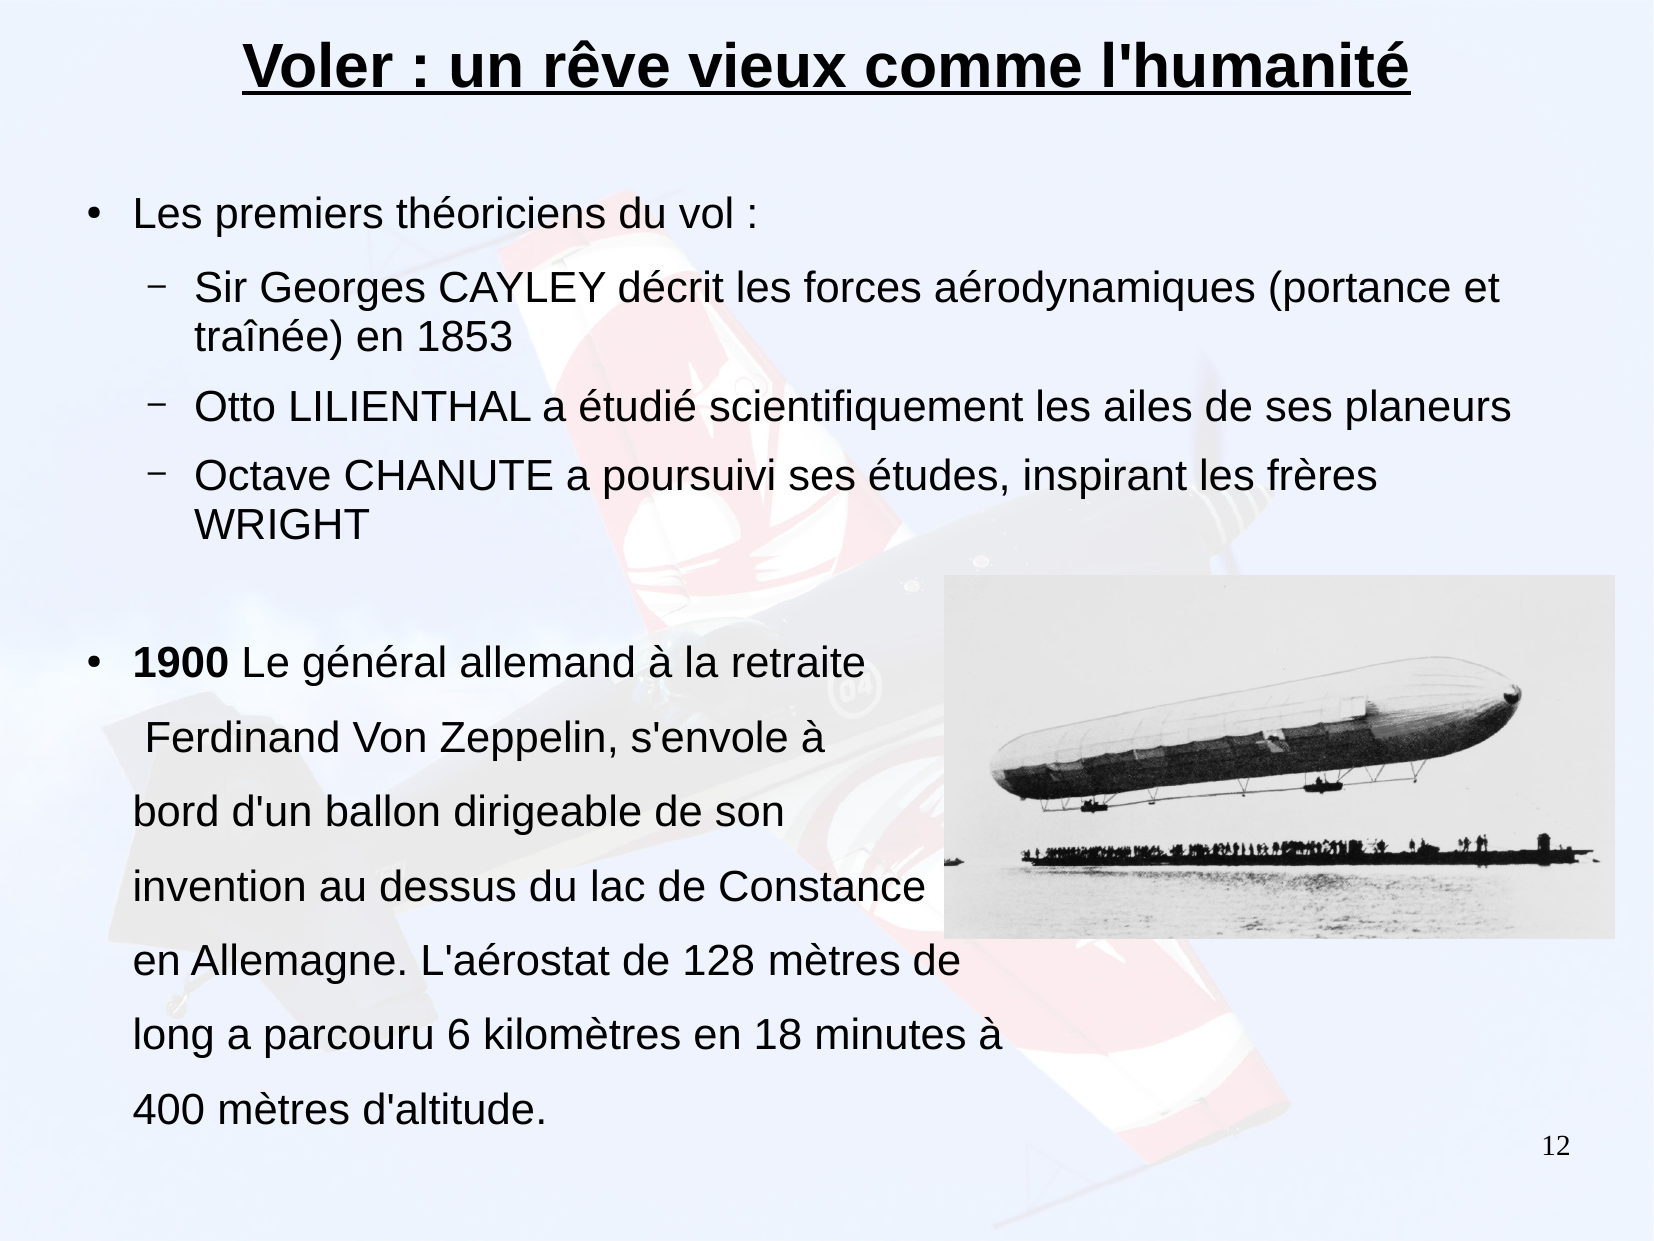

# Voler : un rêve vieux comme l'humanité
Les premiers théoriciens du vol :
Sir Georges CAYLEY décrit les forces aérodynamiques (portance et traînée) en 1853
Otto LILIENTHAL a étudié scientifiquement les ailes de ses planeurs
Octave CHANUTE a poursuivi ses études, inspirant les frères WRIGHT
1900 Le général allemand à la retraite
 Ferdinand Von Zeppelin, s'envole à
bord d'un ballon dirigeable de son
invention au dessus du lac de Constance
en Allemagne. L'aérostat de 128 mètres de
long a parcouru 6 kilomètres en 18 minutes à
400 mètres d'altitude.
12